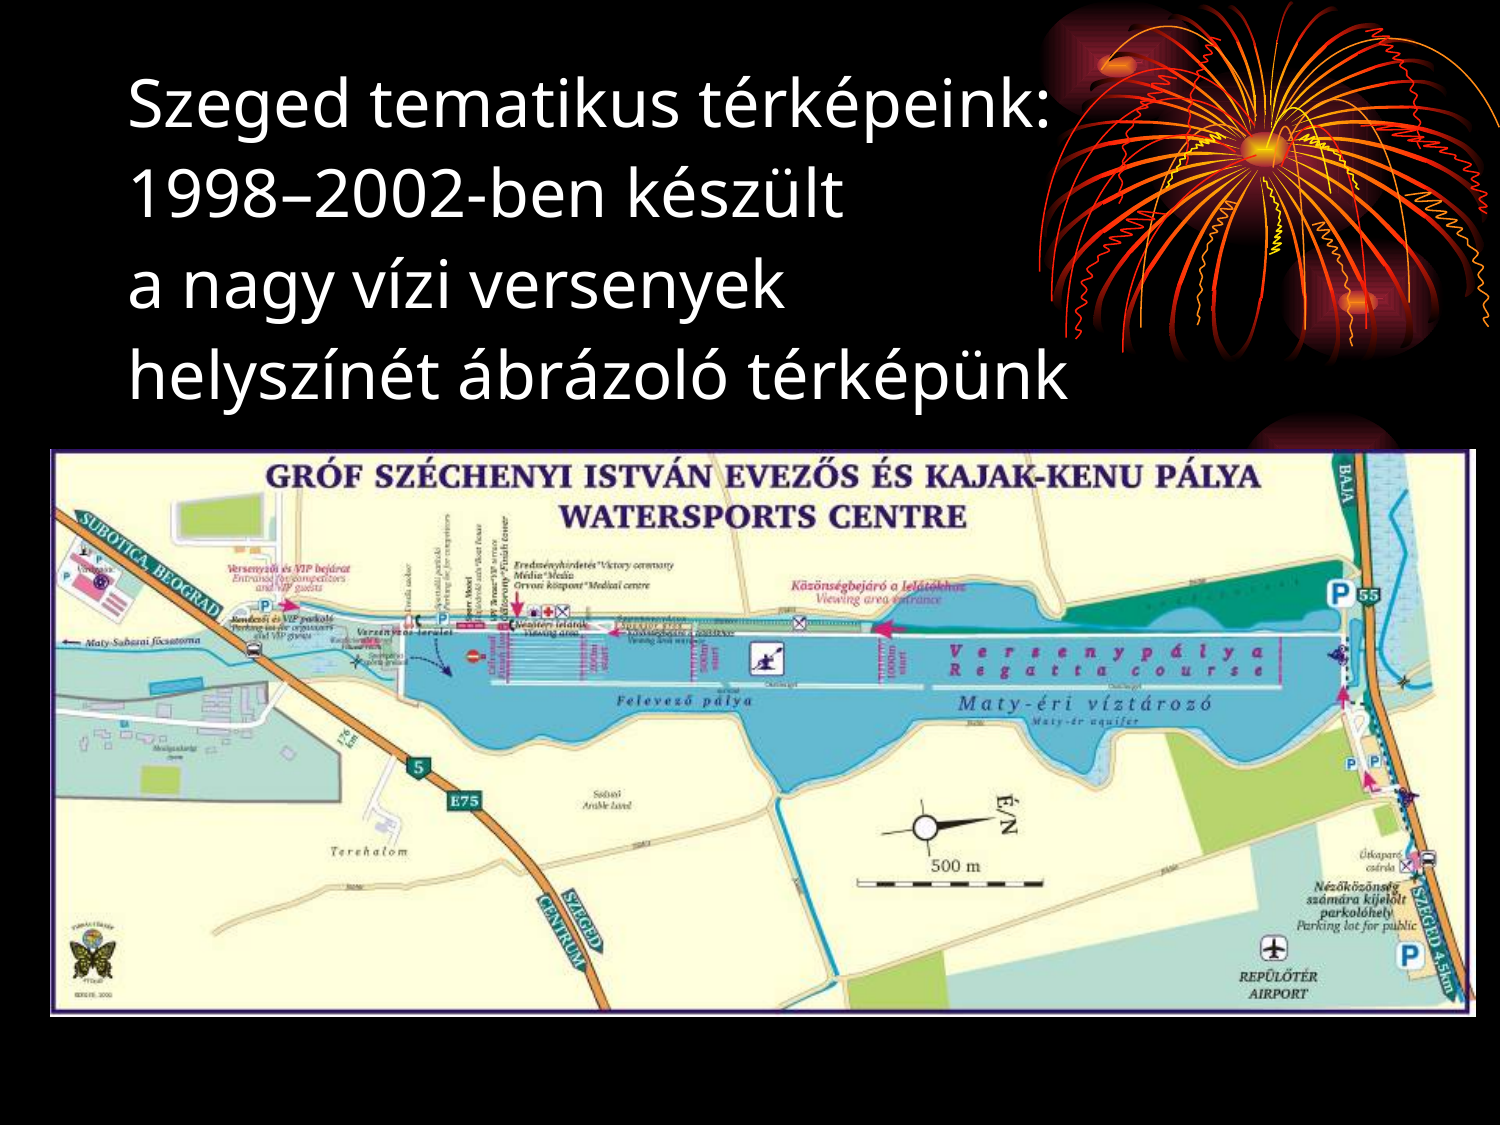

# Szeged tematikus térképeink: 1998–2002-ben készült a nagy vízi versenyek helyszínét ábrázoló térképünk